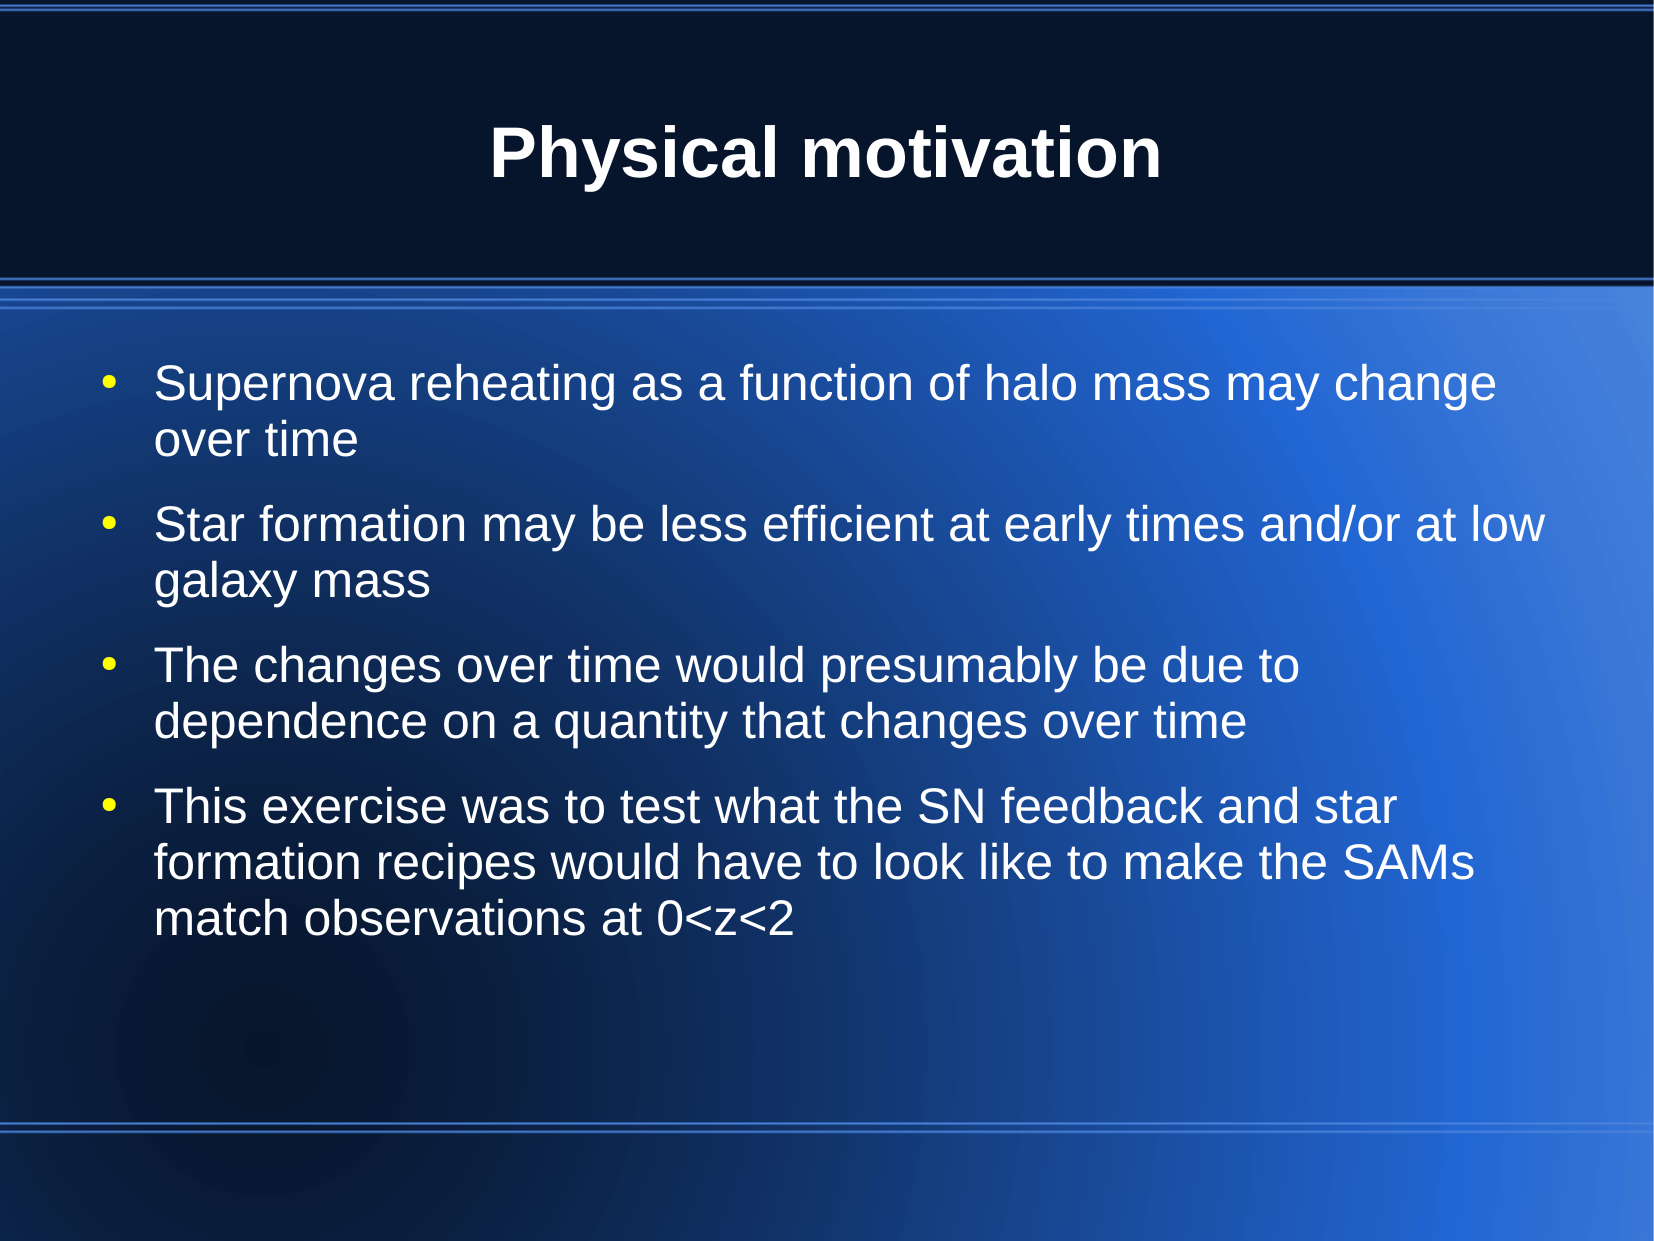

# Physical motivation
Supernova reheating as a function of halo mass may change over time
Star formation may be less efficient at early times and/or at low galaxy mass
The changes over time would presumably be due to dependence on a quantity that changes over time
This exercise was to test what the SN feedback and star formation recipes would have to look like to make the SAMs match observations at 0<z<2